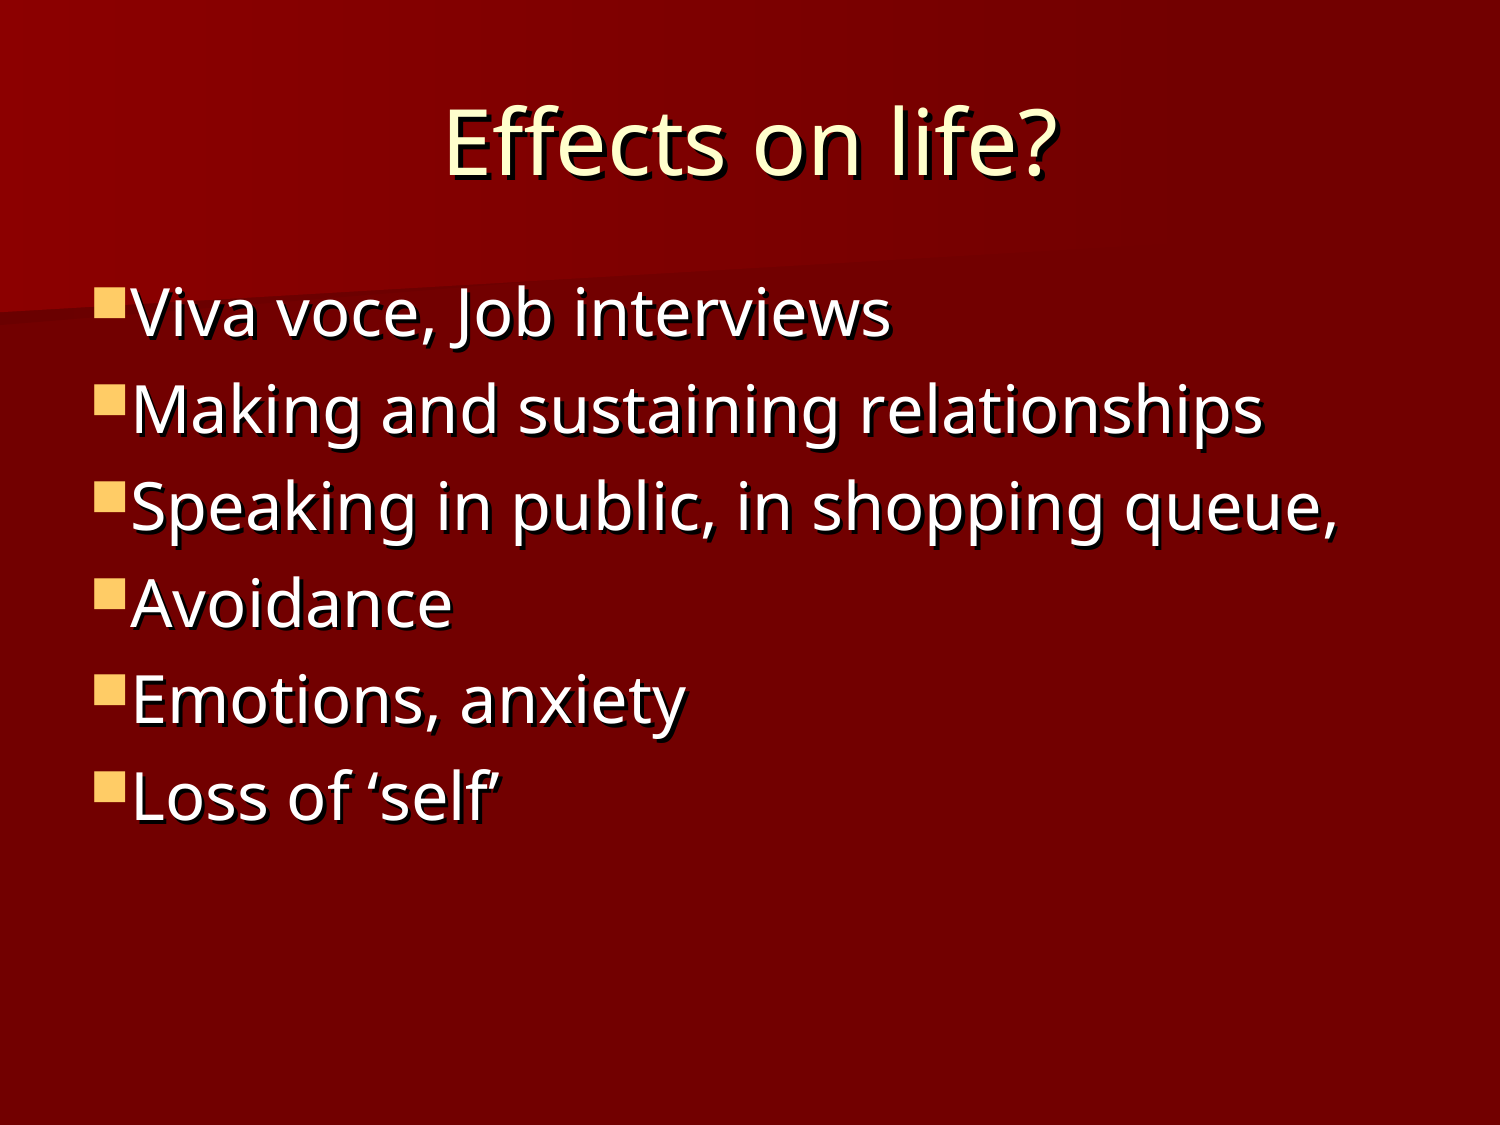

# Effects on life?
Viva voce, Job interviews
Making and sustaining relationships
Speaking in public, in shopping queue,
Avoidance
Emotions, anxiety
Loss of ‘self’